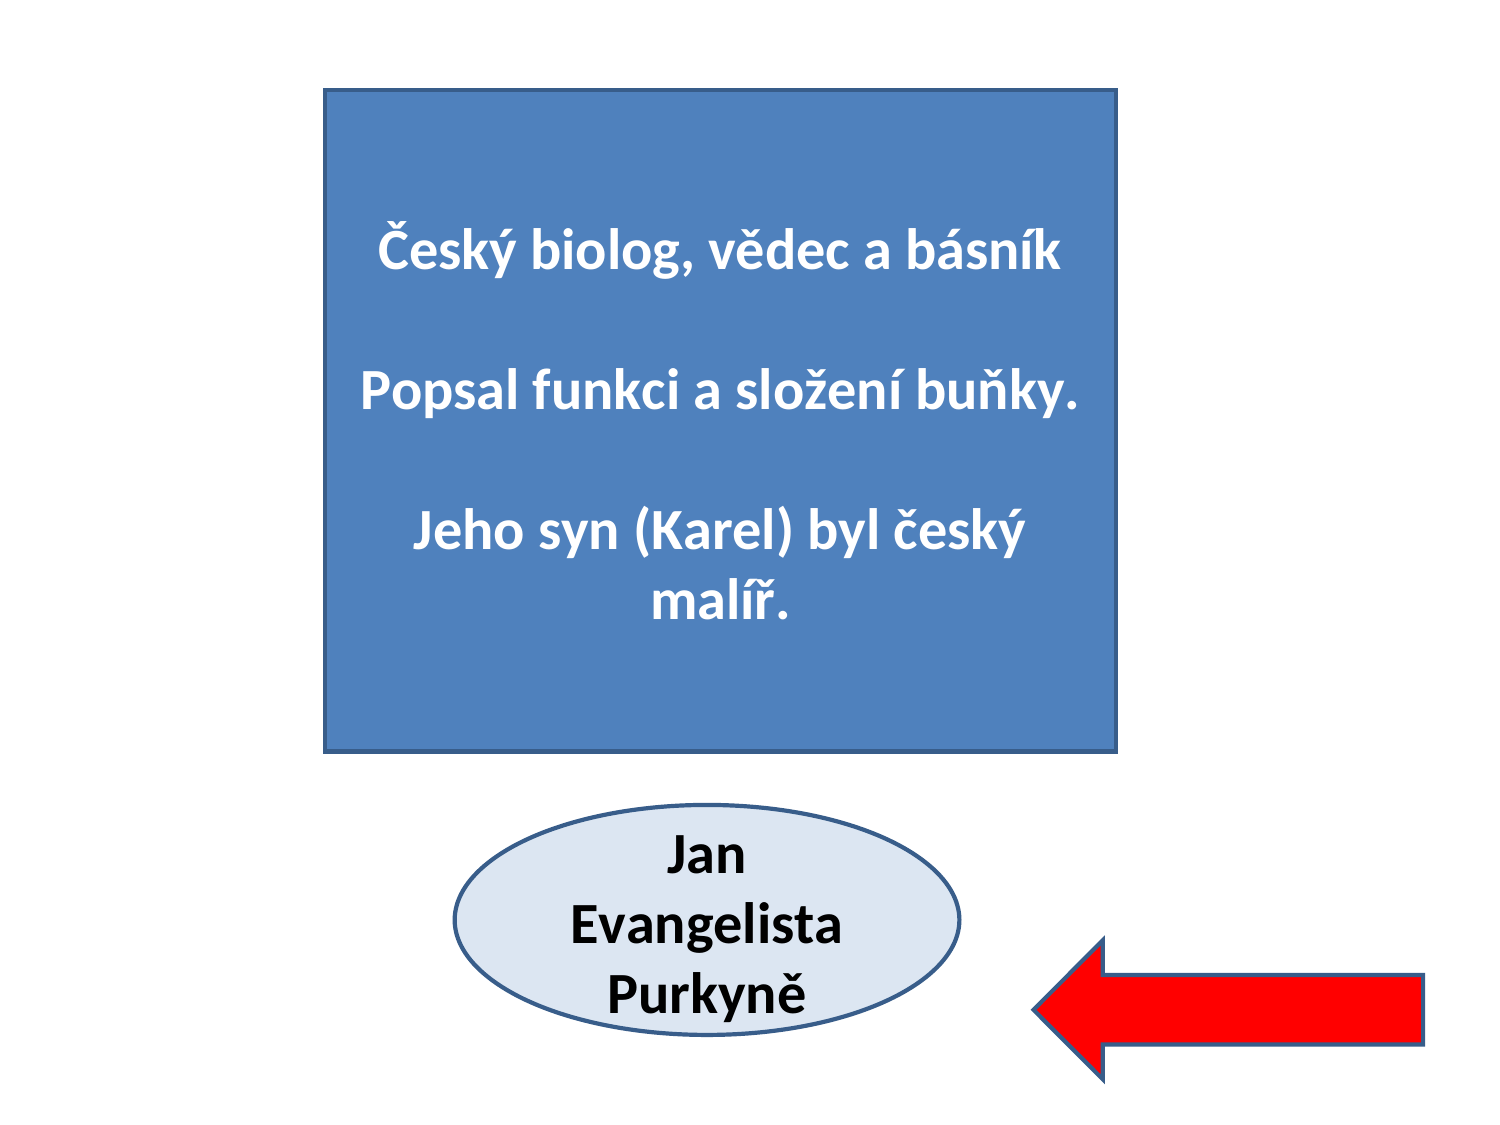

Český biolog, vědec a básník
Popsal funkci a složení buňky.
Jeho syn (Karel) byl český malíř.
Jan Evangelista Purkyně